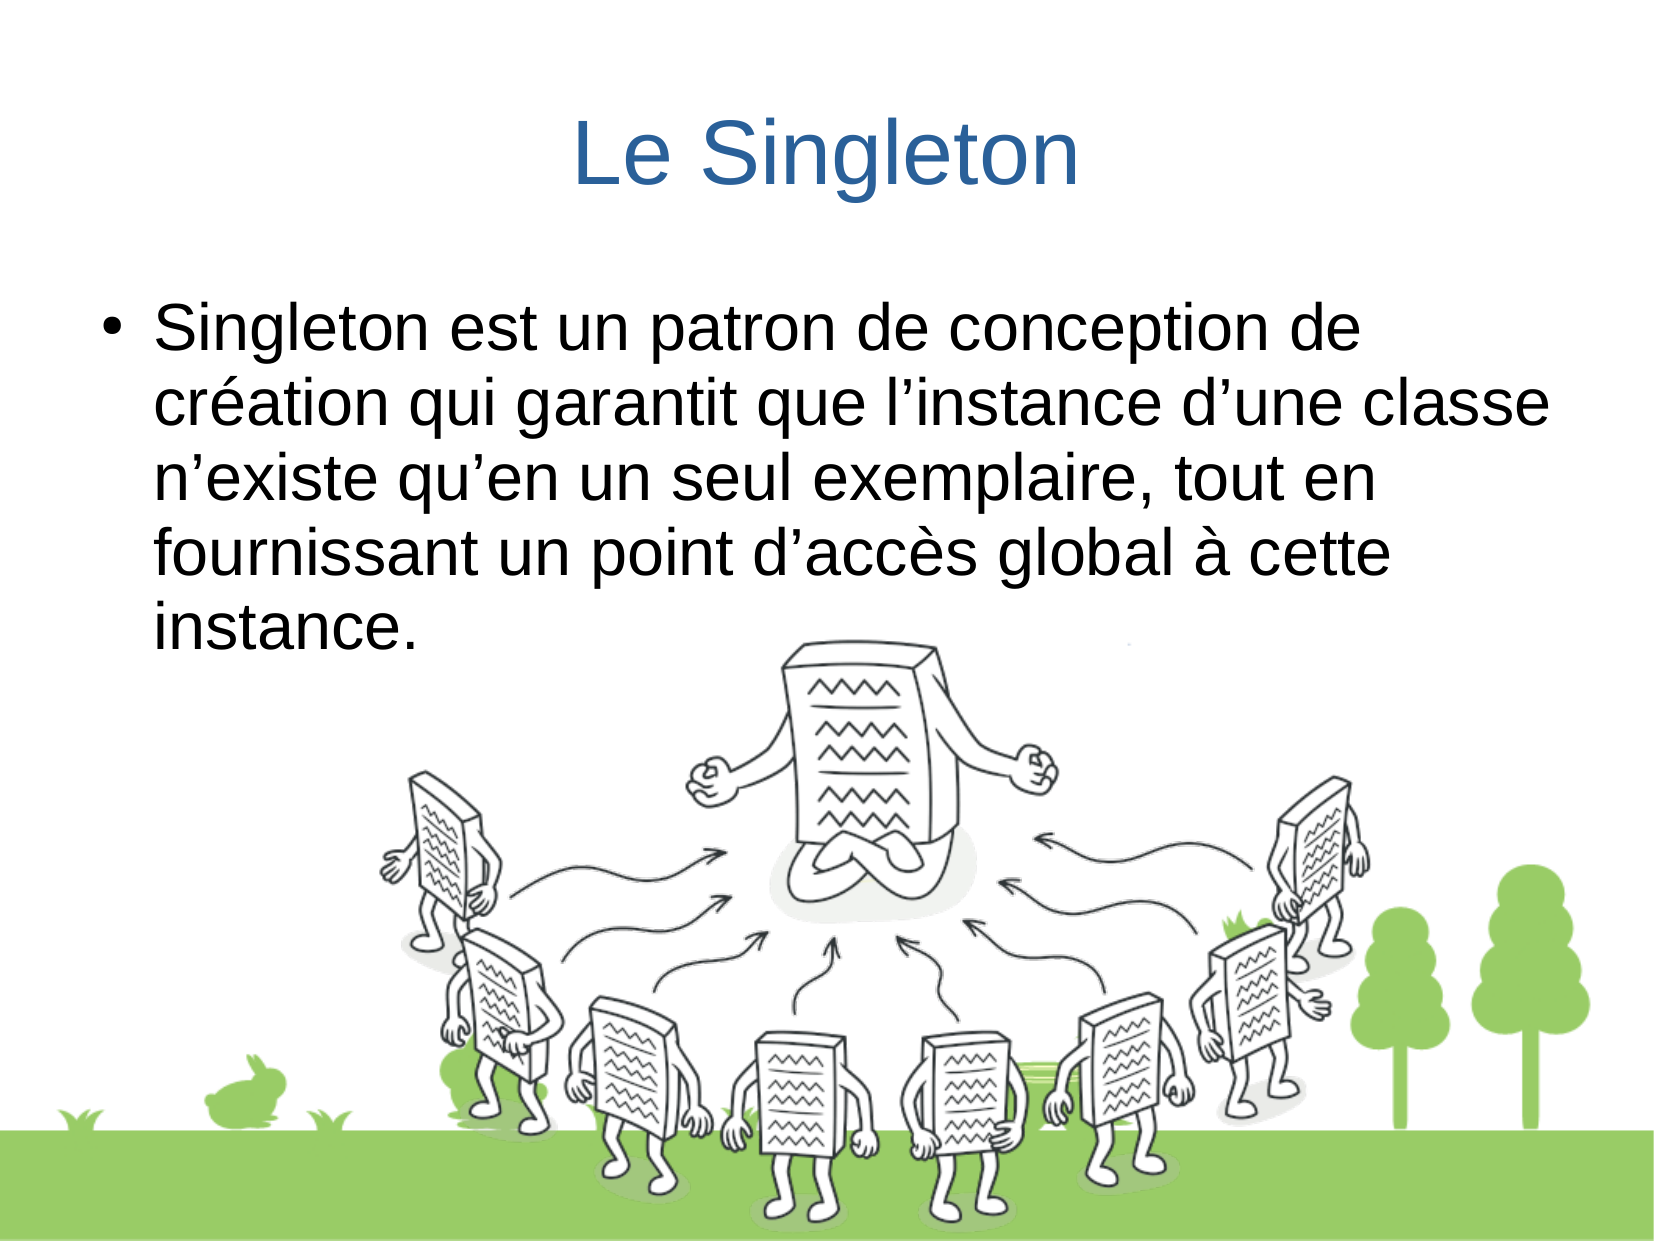

# Le Singleton
Singleton est un patron de conception de création qui garantit que l’instance d’une classe n’existe qu’en un seul exemplaire, tout en fournissant un point d’accès global à cette instance.